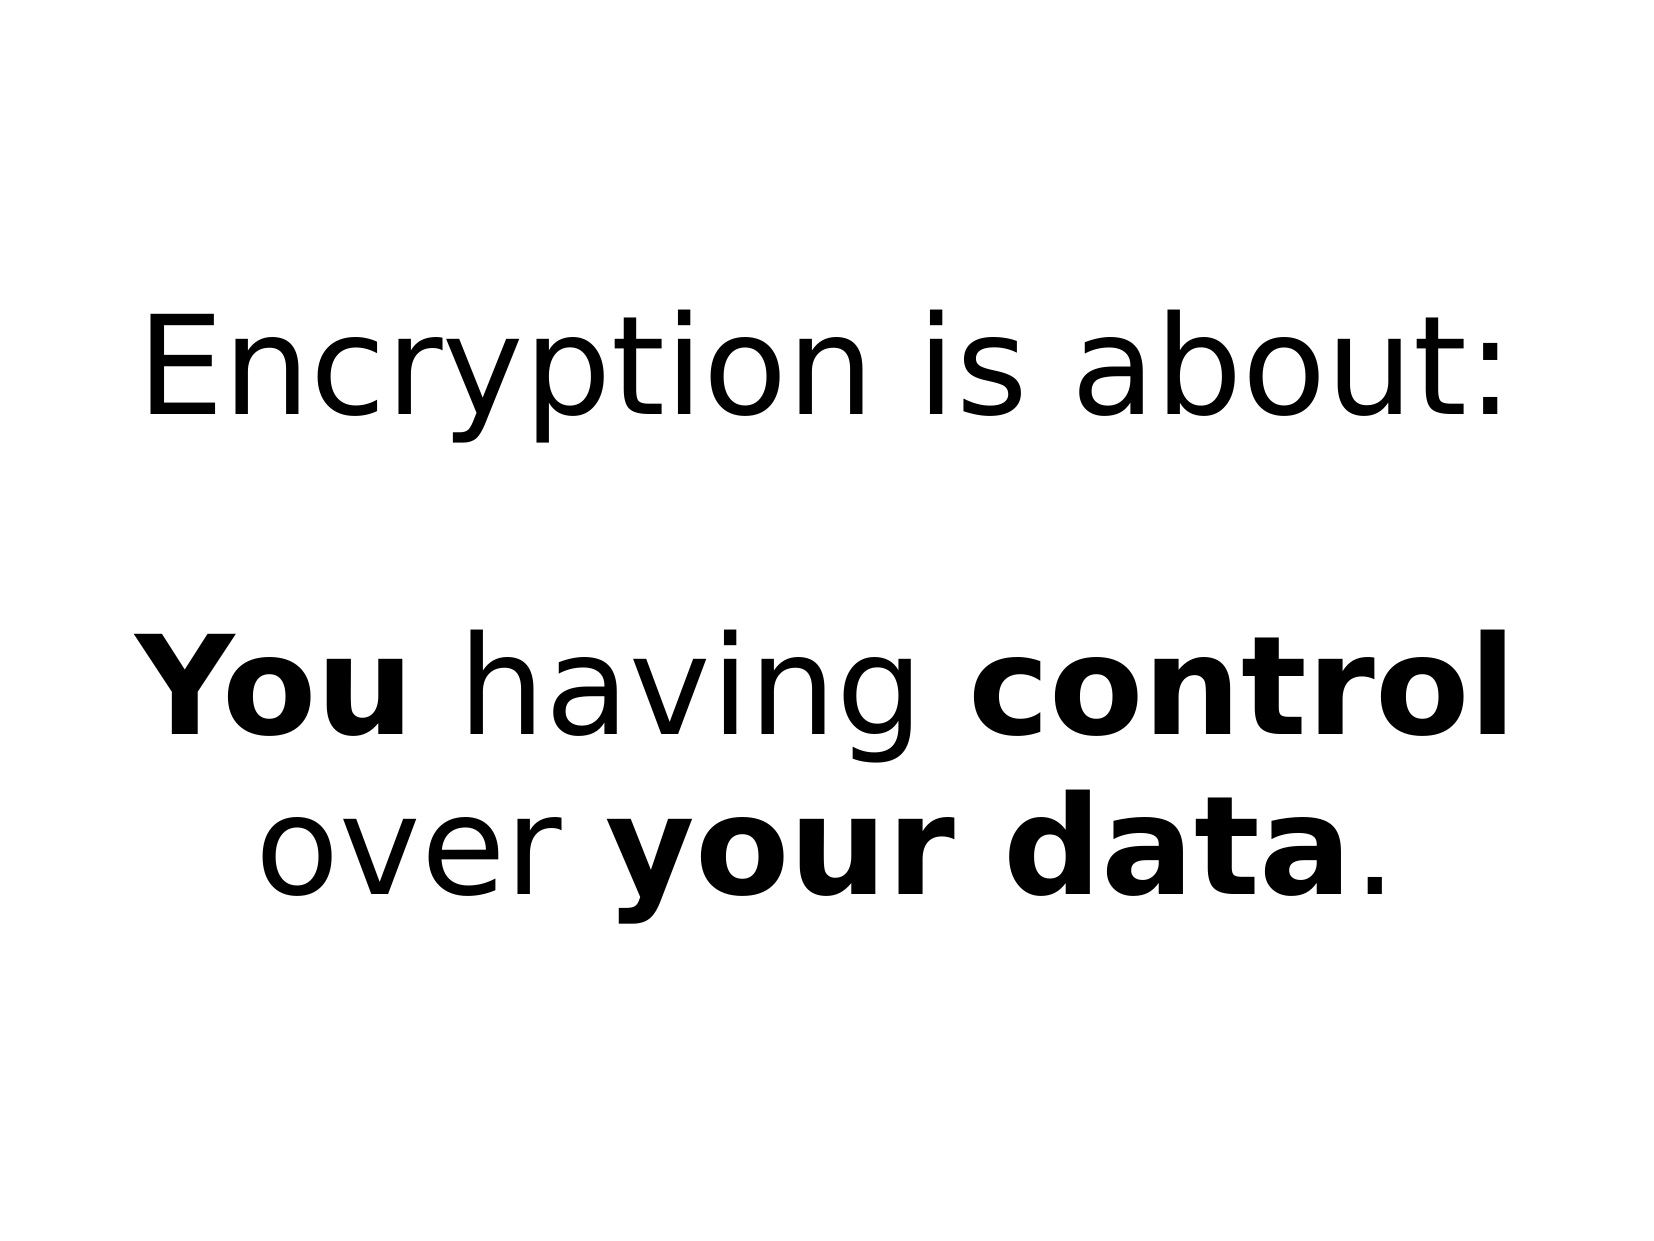

# Encryption is about:
You having control
over your data.